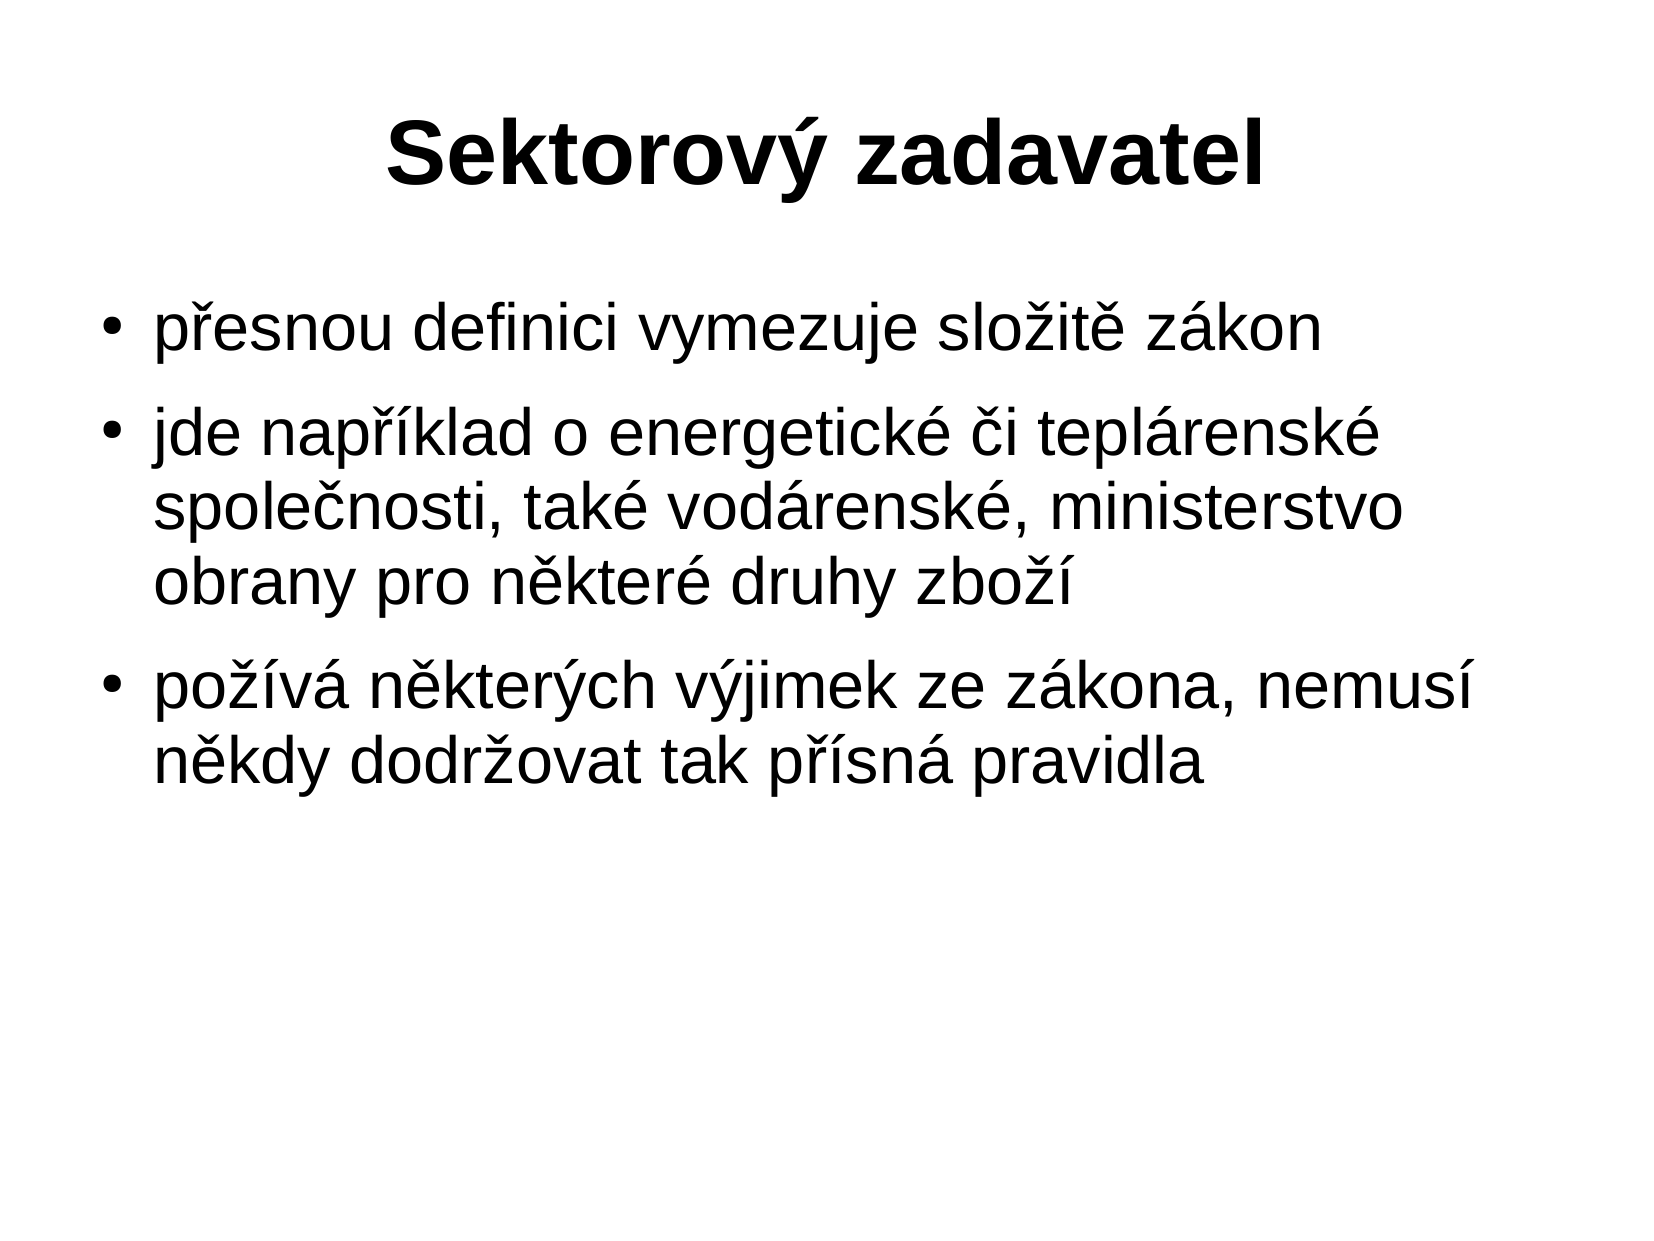

# Sektorový zadavatel
přesnou definici vymezuje složitě zákon
jde například o energetické či teplárenské společnosti, také vodárenské, ministerstvo obrany pro některé druhy zboží
požívá některých výjimek ze zákona, nemusí někdy dodržovat tak přísná pravidla